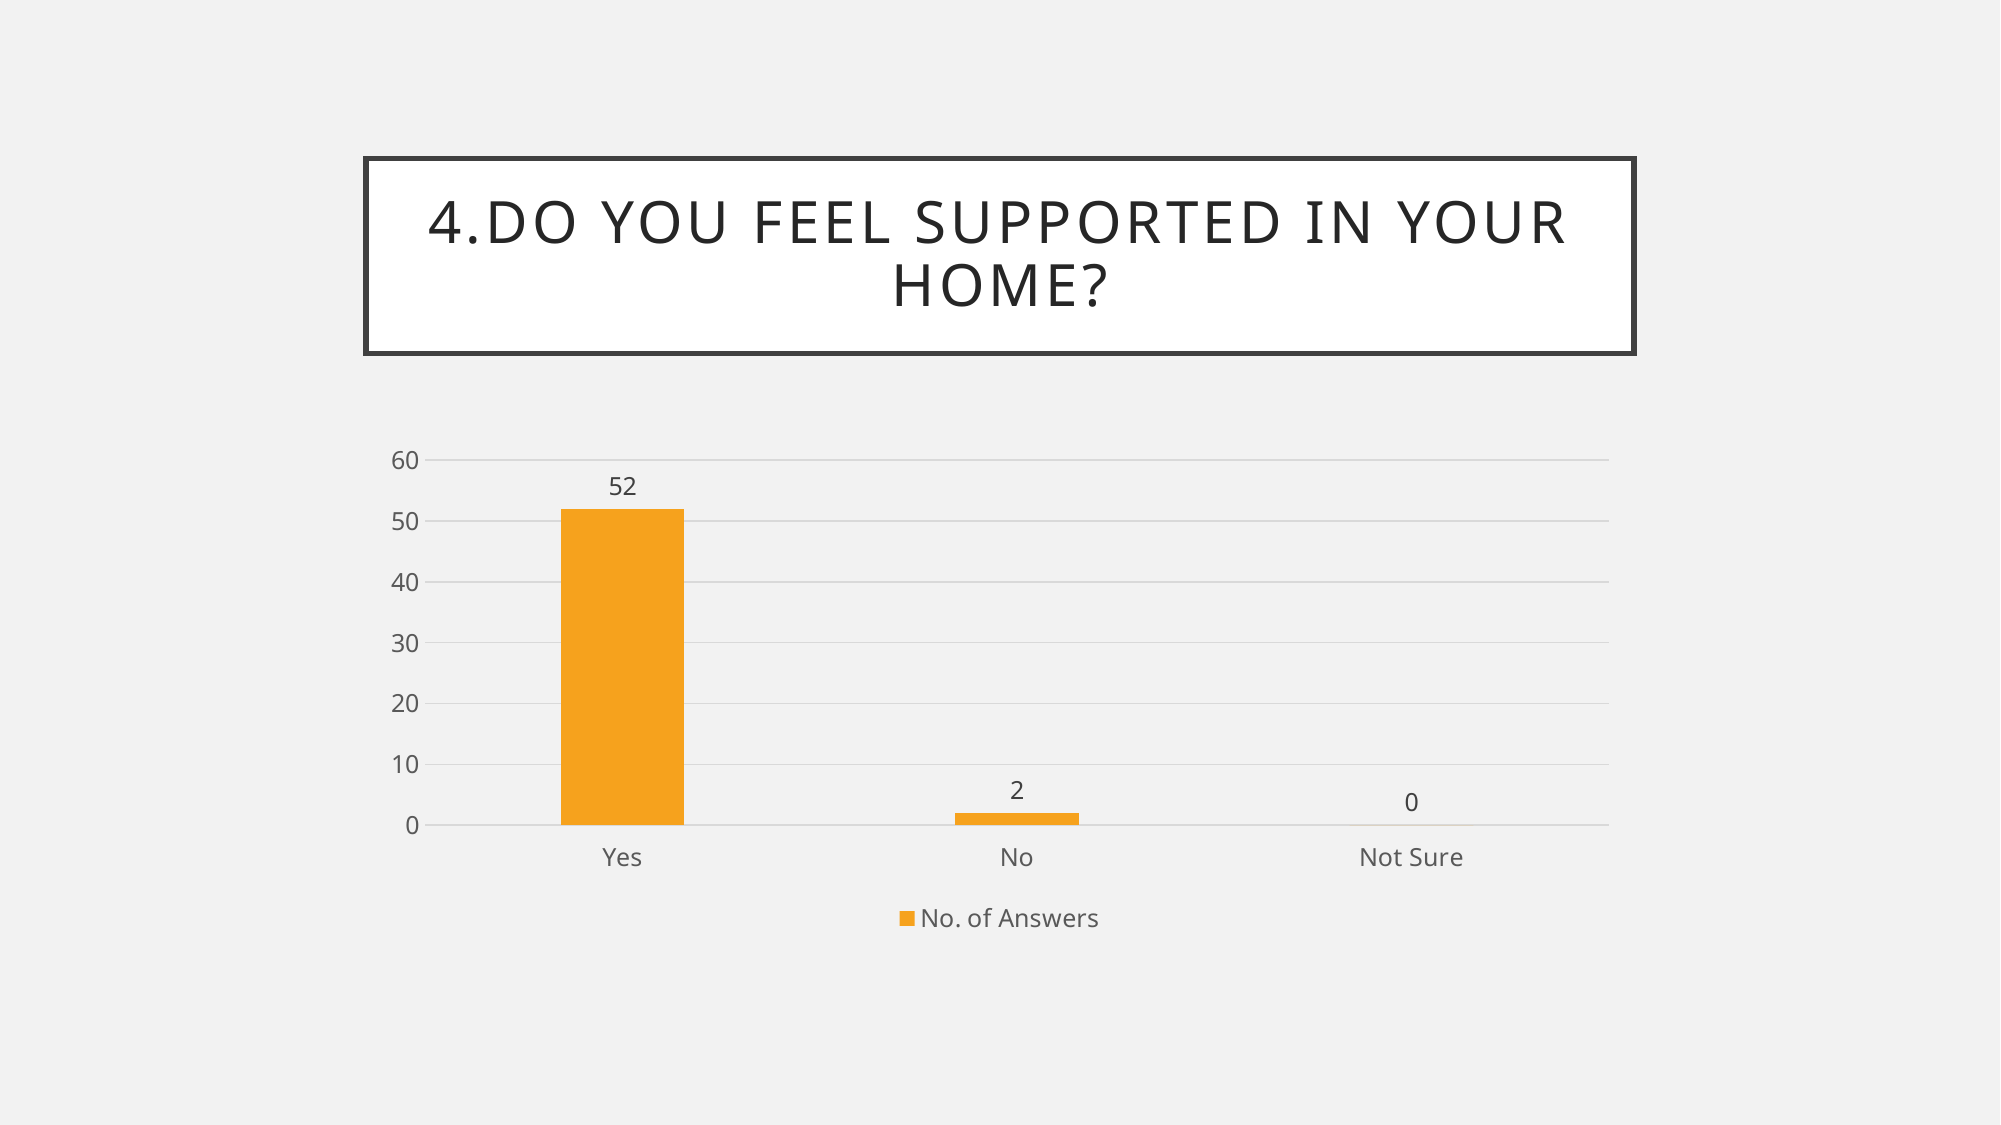

# 4.Do you feel supported in your home?
### Chart
| Category | No. of Answers |
|---|---|
| Yes | 52.0 |
| No | 2.0 |
| Not Sure | 0.0 |